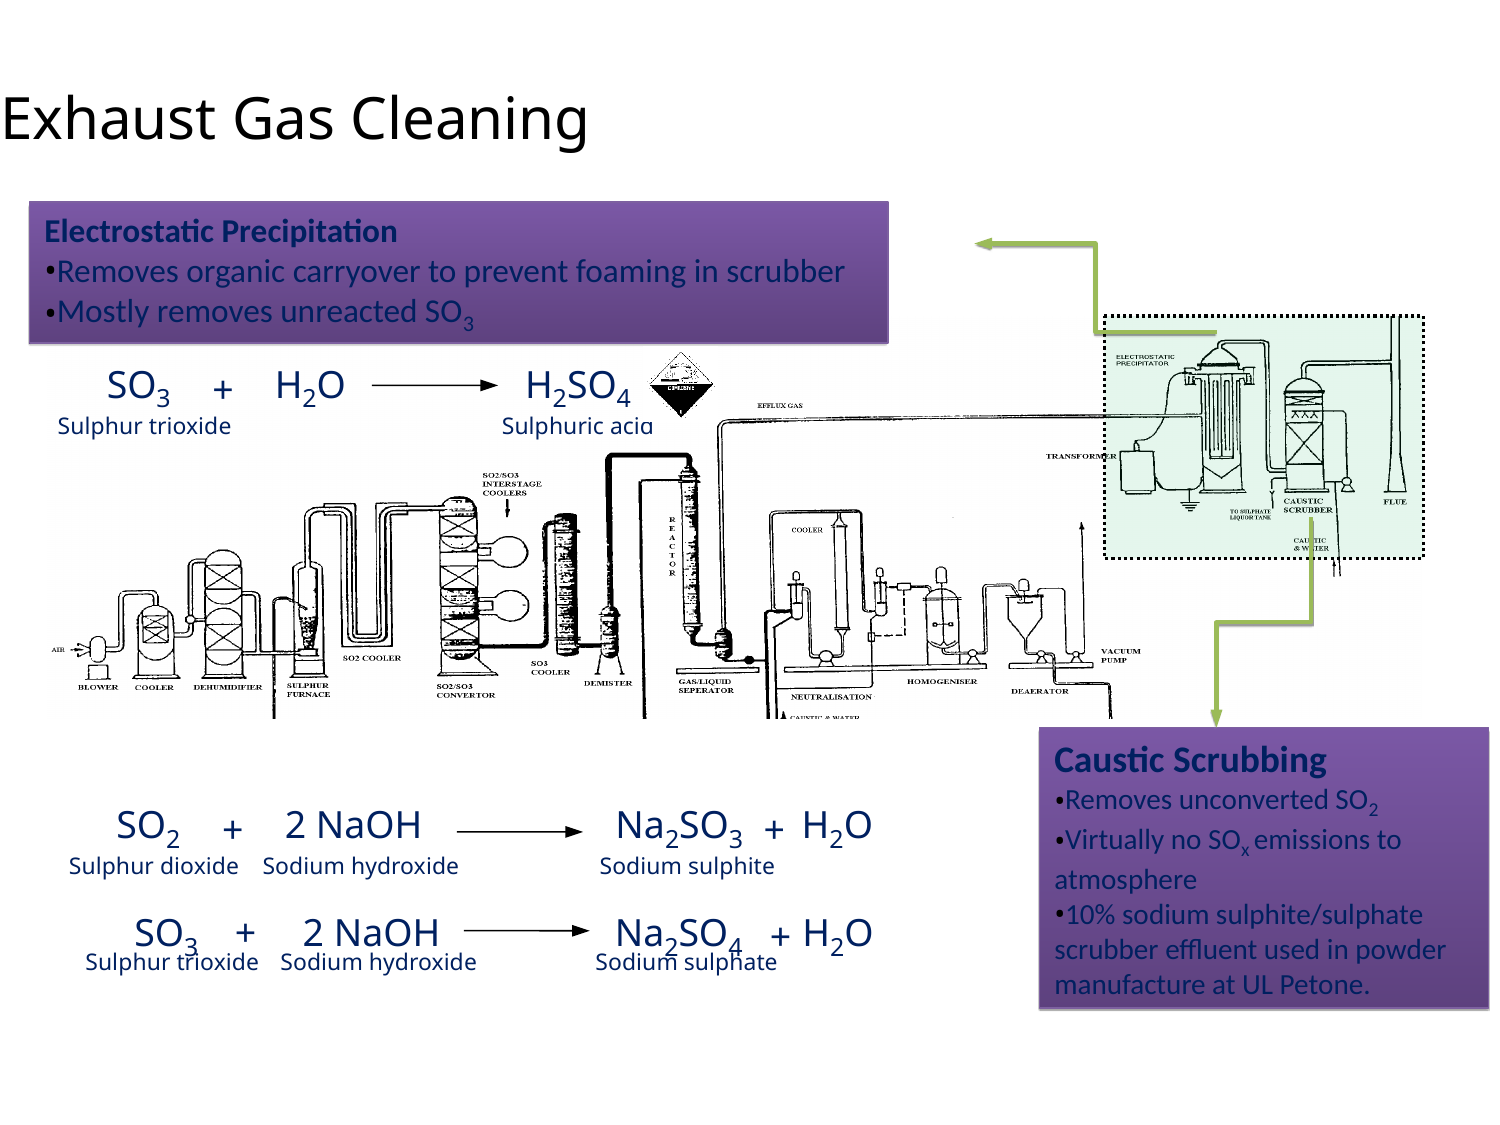

# Exhaust Gas Cleaning
Electrostatic Precipitation
Removes organic carryover to prevent foaming in scrubber
Mostly removes unreacted SO3
SO3
H2O
H2SO4
+
Sulphur trioxide
Sulphuric acid
Caustic Scrubbing
Removes unconverted SO2
Virtually no SOx emissions to atmosphere
10% sodium sulphite/sulphate scrubber effluent used in powder manufacture at UL Petone.
SO2
2 NaOH
Na2SO3
H2O
+
+
Sulphur dioxide
Sodium hydroxide
Sodium sulphite
+
SO3
Sulphur trioxide
2 NaOH
Na2SO4
H2O
+
Sodium hydroxide
Sodium sulphate